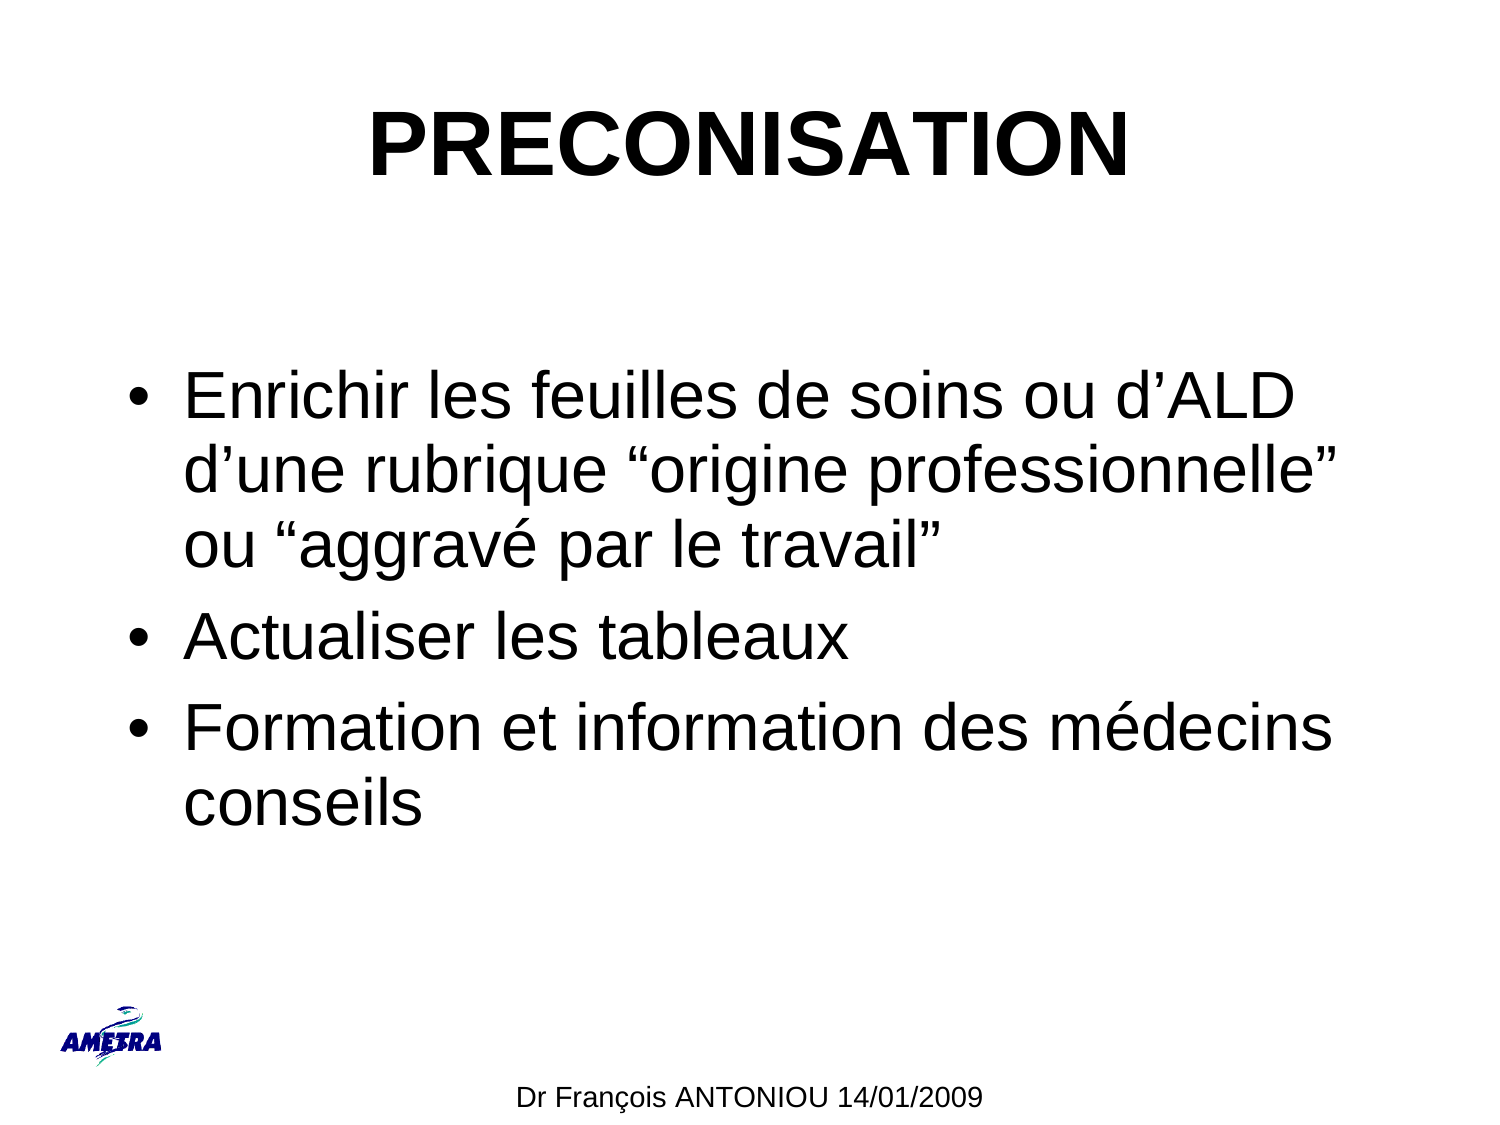

# PRECONISATION
Enrichir les feuilles de soins ou d’ALD d’une rubrique “origine professionnelle” ou “aggravé par le travail”
Actualiser les tableaux
Formation et information des médecins conseils
Dr François ANTONIOU 14/01/2009